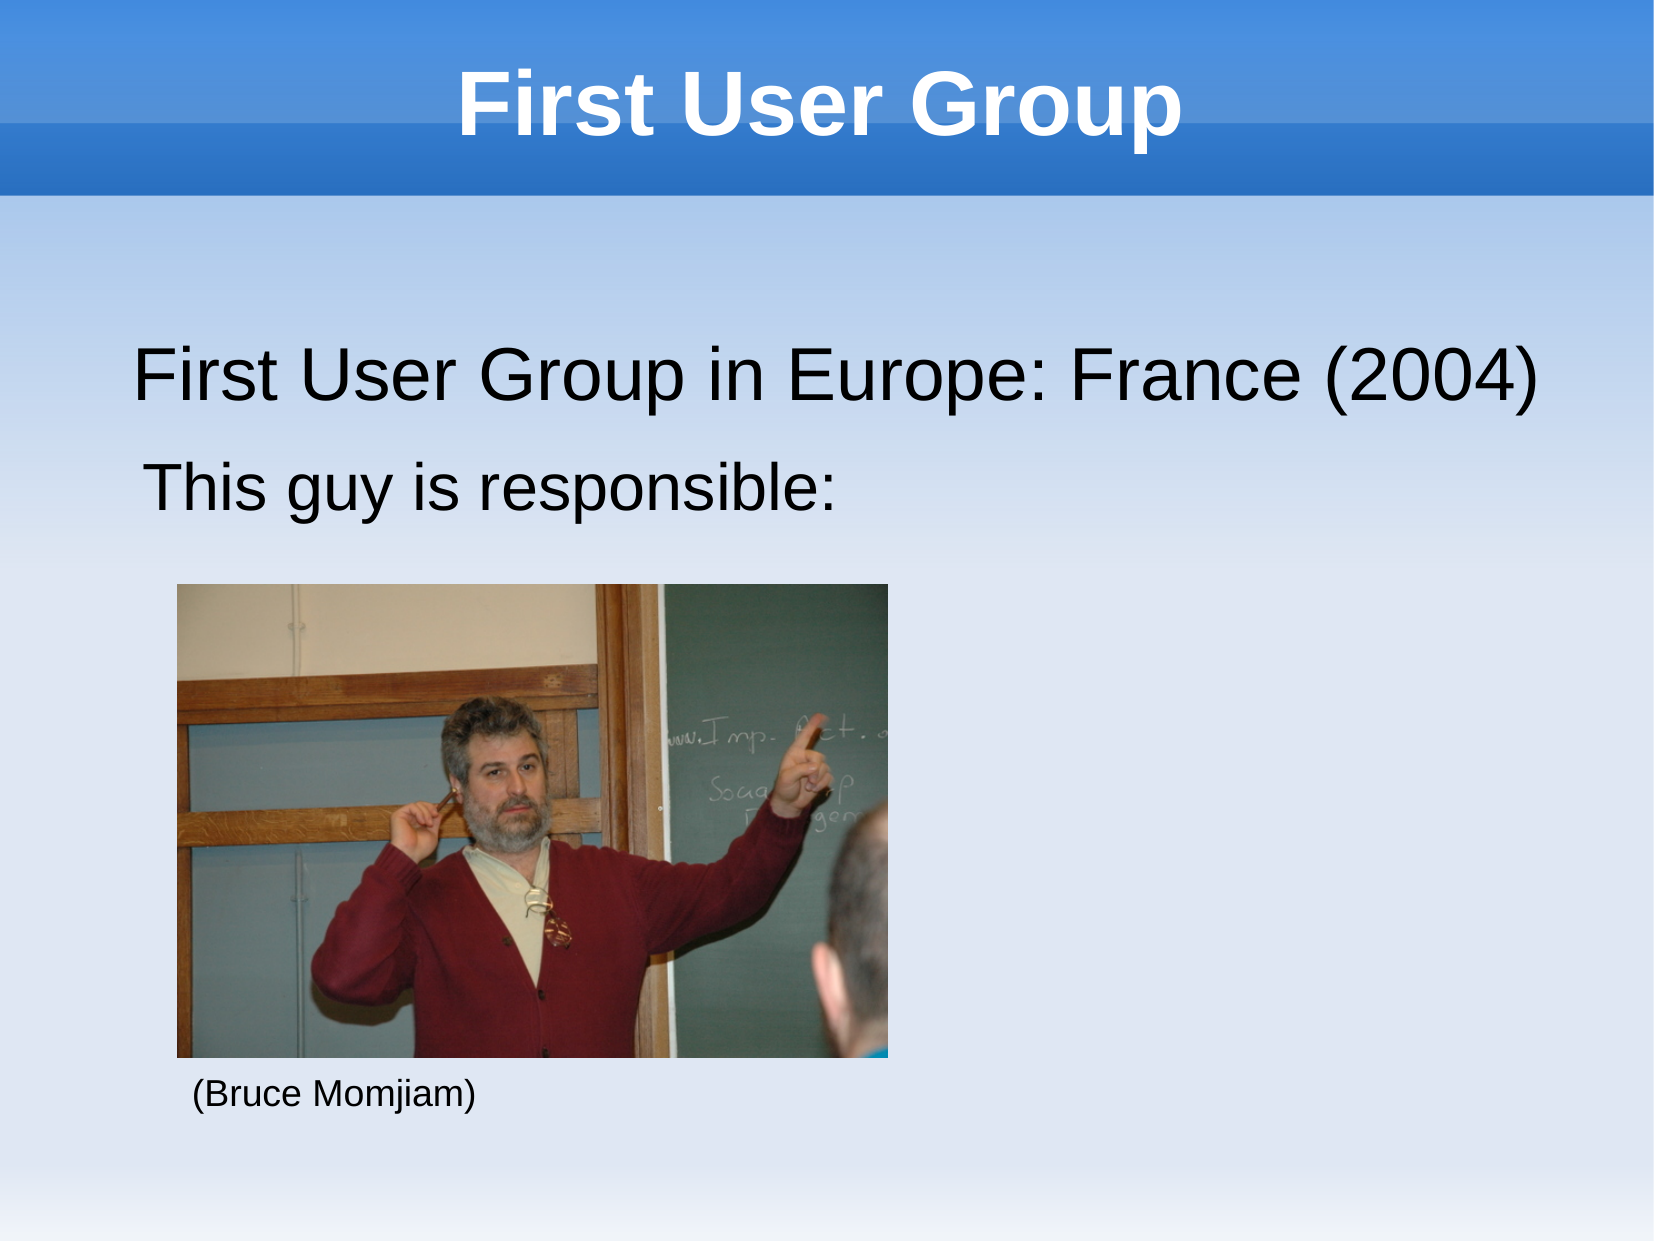

# First User Group
First User Group in Europe: France (2004)
This guy is responsible:
(Bruce Momjiam)